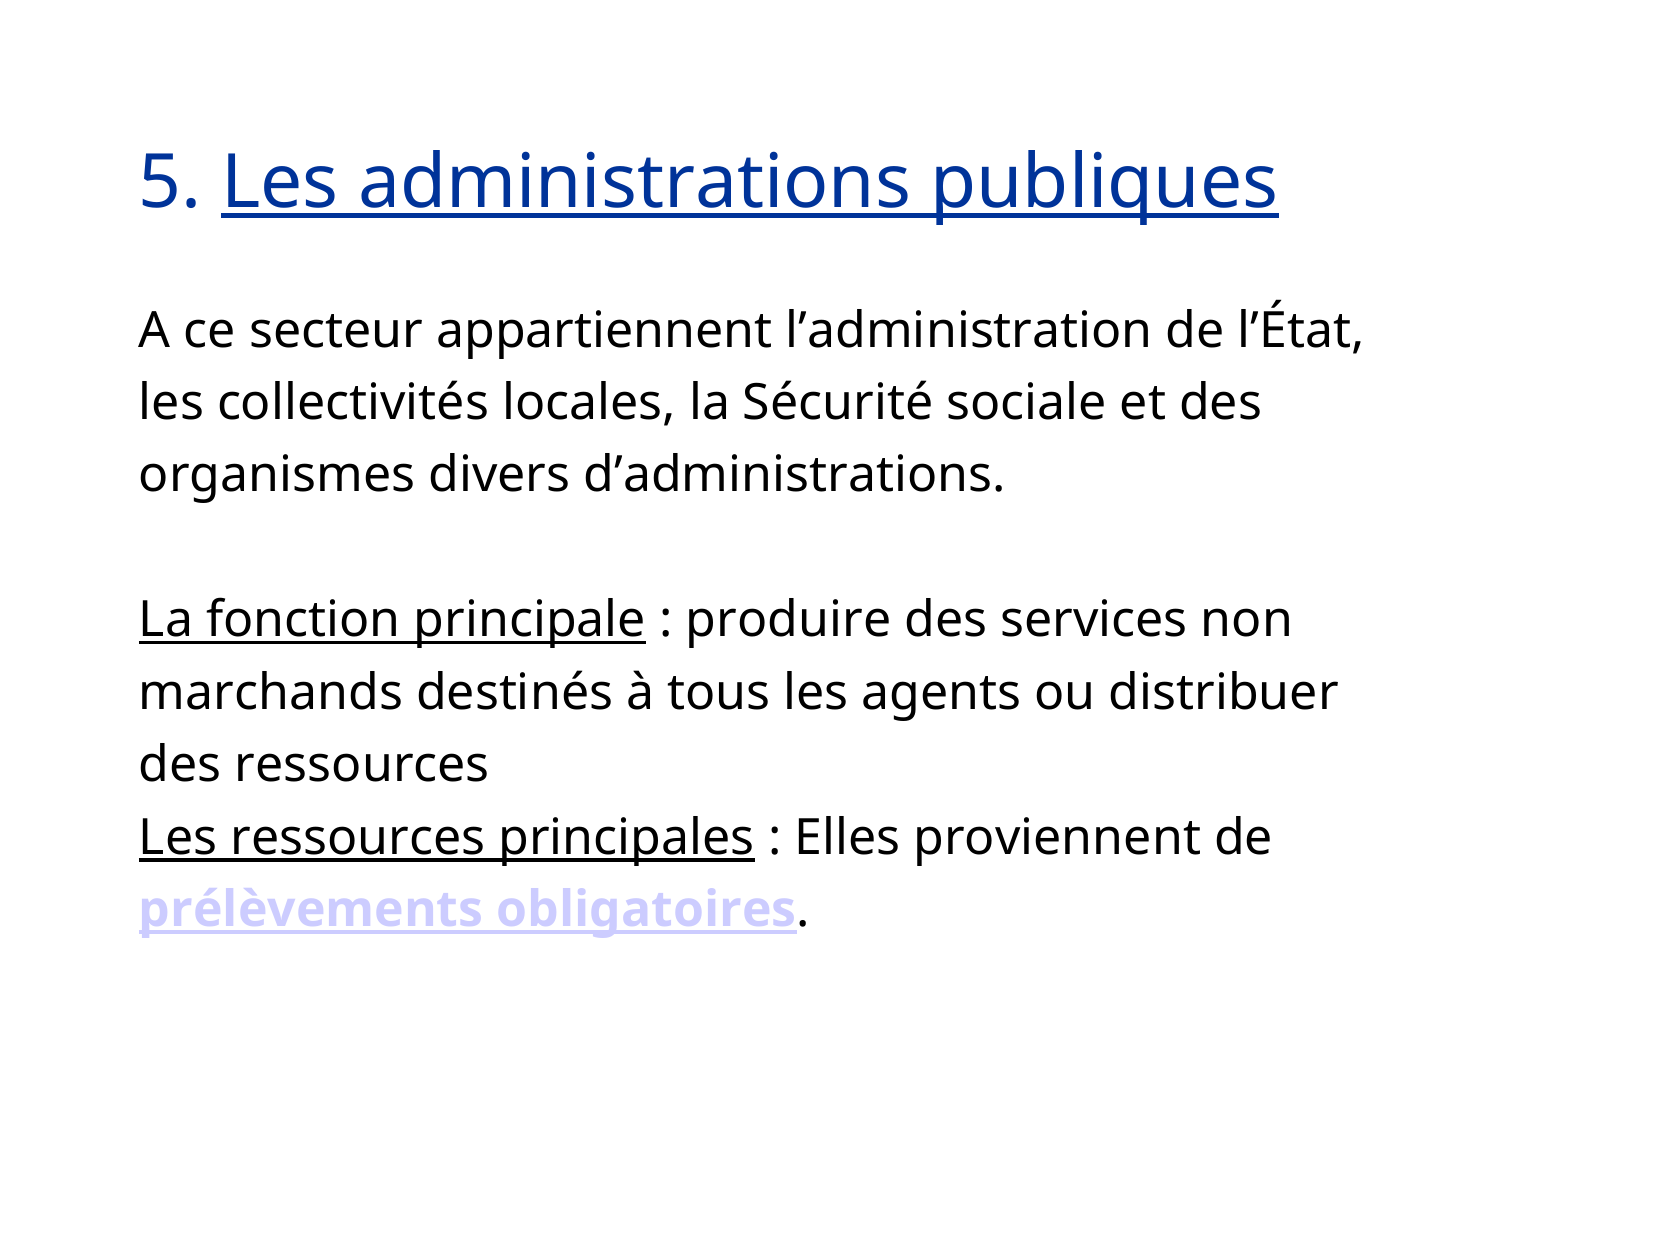

# 5. Les administrations publiques
A ce secteur appartiennent l’administration de l’État,
les collectivités locales, la Sécurité sociale et des
organismes divers d’administrations.
La fonction principale : produire des services non
marchands destinés à tous les agents ou distribuer
des ressources
Les ressources principales : Elles proviennent de
prélèvements obligatoires.